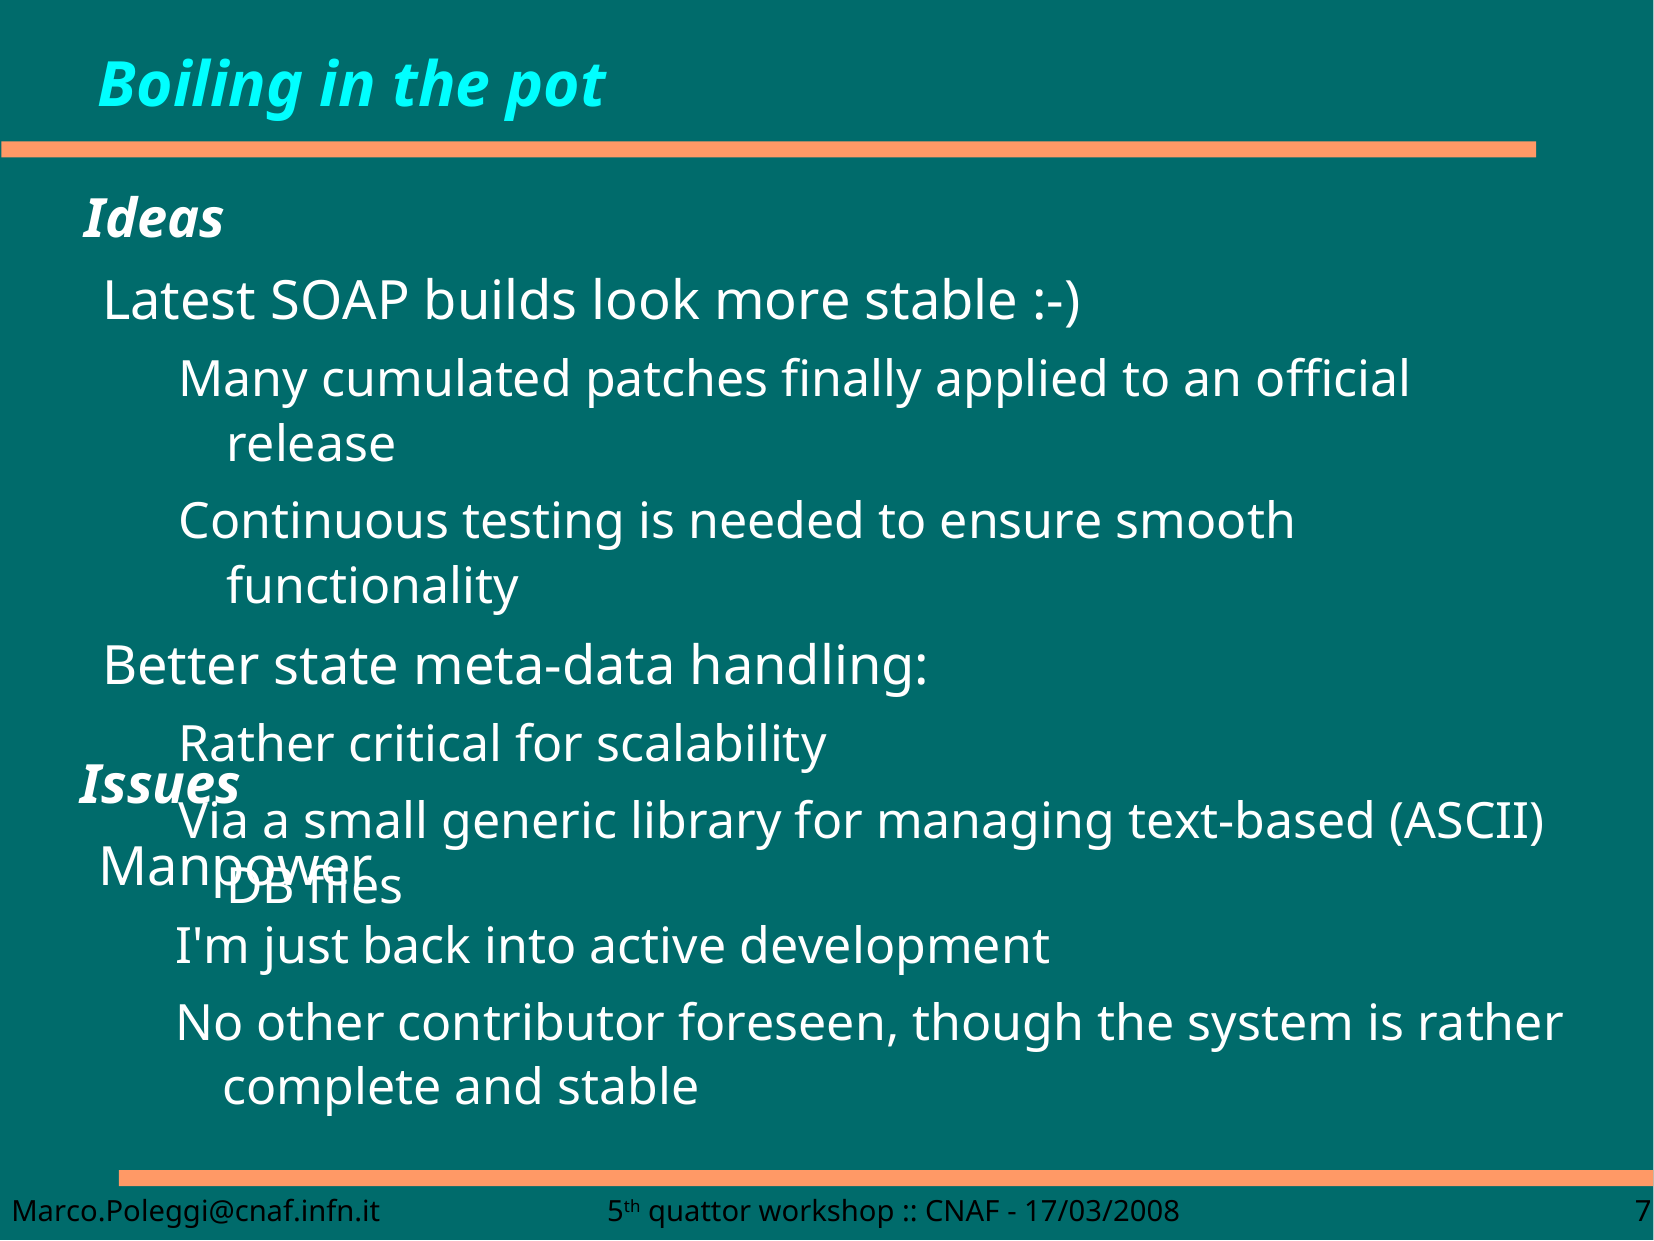

# Boiling in the pot
Ideas
Latest SOAP builds look more stable :-)
Many cumulated patches finally applied to an official release
Continuous testing is needed to ensure smooth functionality
Better state meta-data handling:
Rather critical for scalability
Via a small generic library for managing text-based (ASCII) DB files
Issues
Manpower
I'm just back into active development
No other contributor foreseen, though the system is rather complete and stable